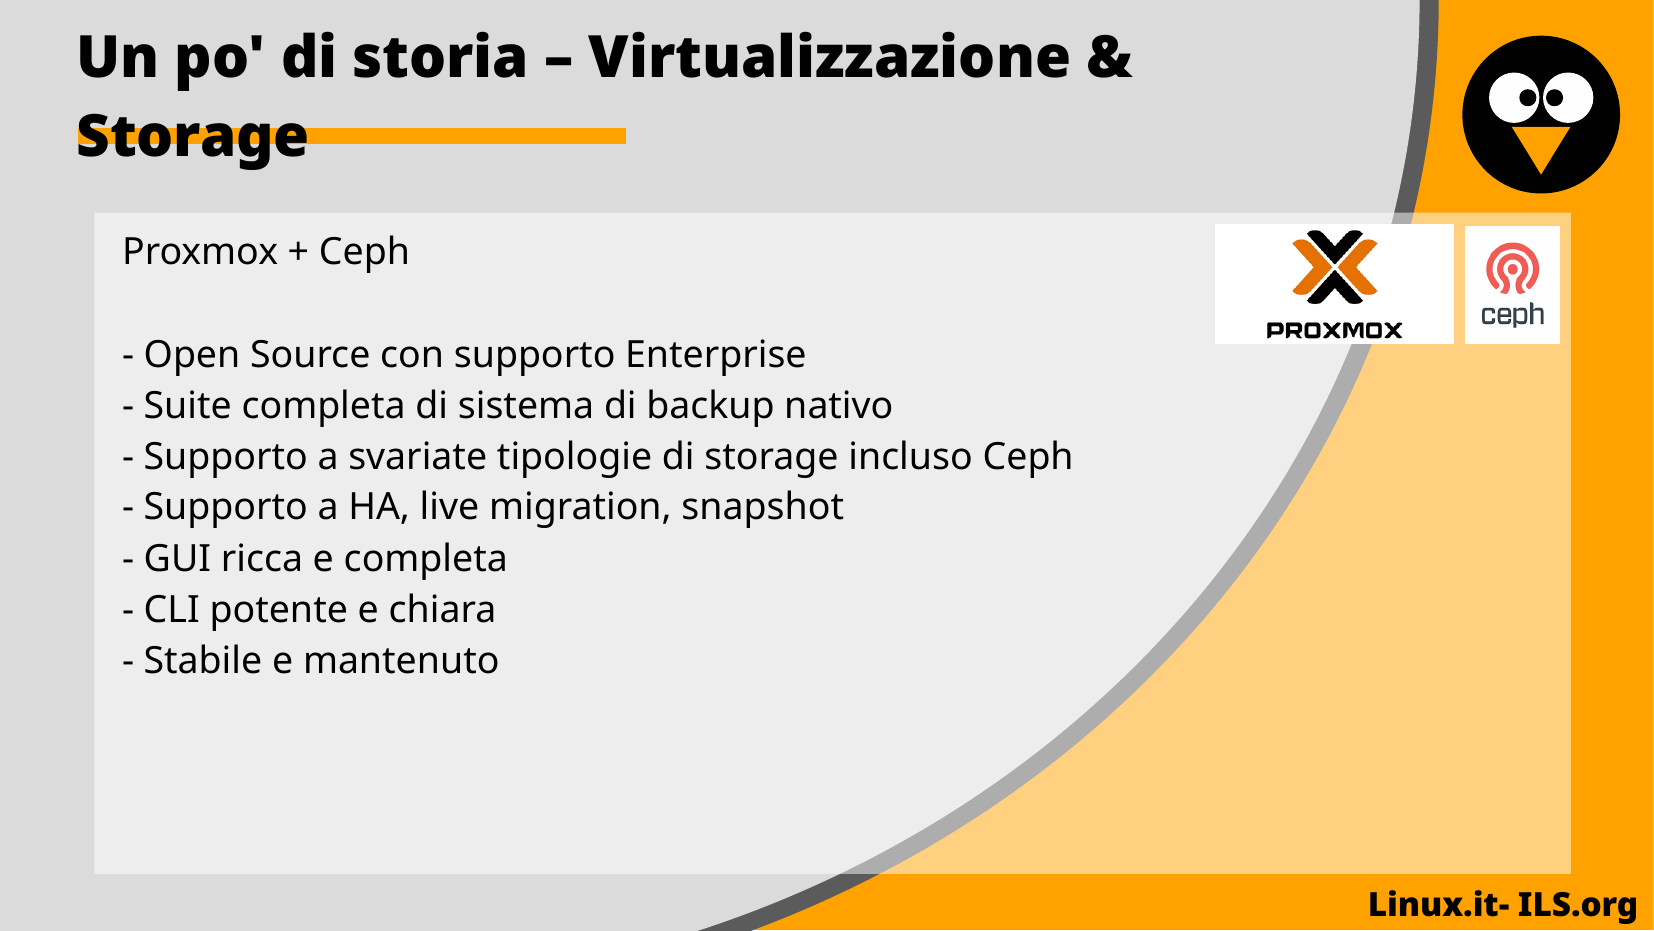

Un po' di storia – Virtualizzazione & Storage
#
Proxmox + Ceph
- Open Source con supporto Enterprise
- Suite completa di sistema di backup nativo
- Supporto a svariate tipologie di storage incluso Ceph
- Supporto a HA, live migration, snapshot
- GUI ricca e completa
- CLI potente e chiara
- Stabile e mantenuto
Linux.it- ILS.org